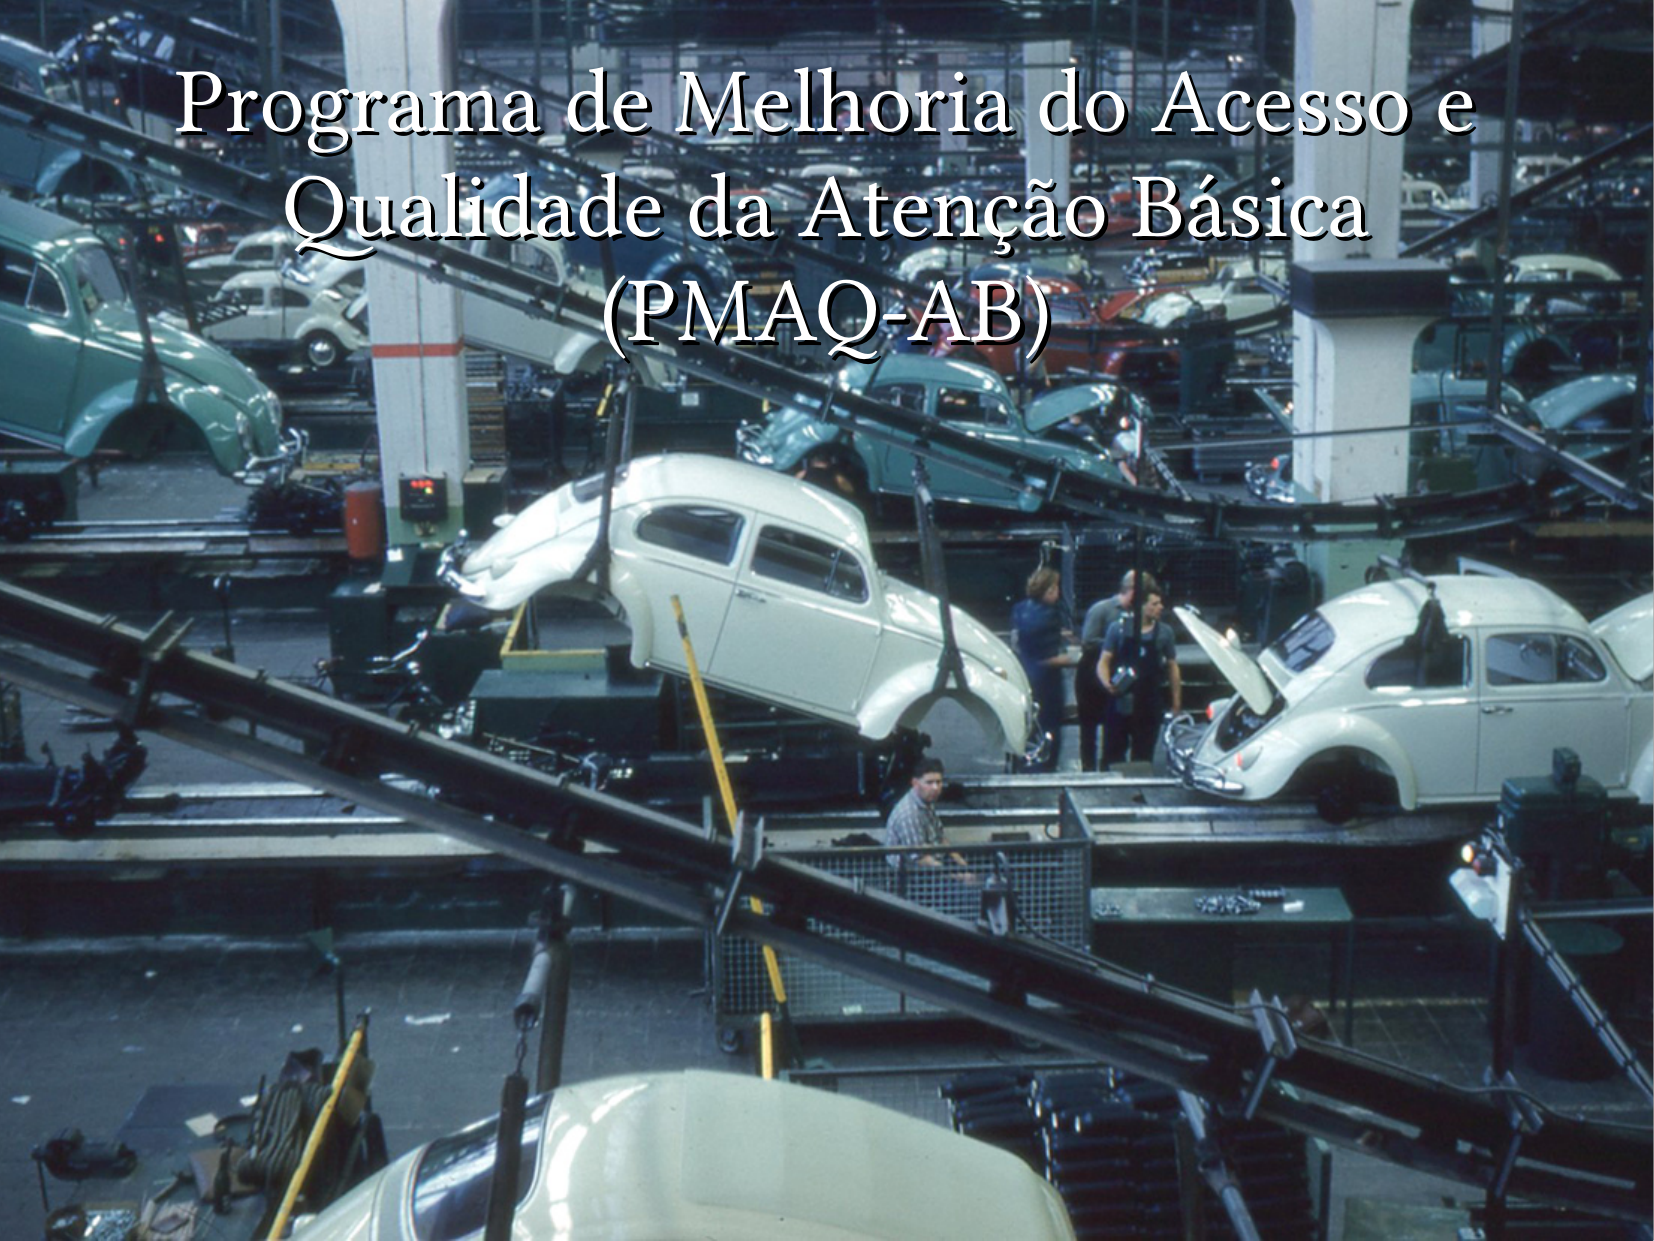

# Programa de Melhoria do Acesso e Qualidade da Atenção Básica (PMAQ-AB)